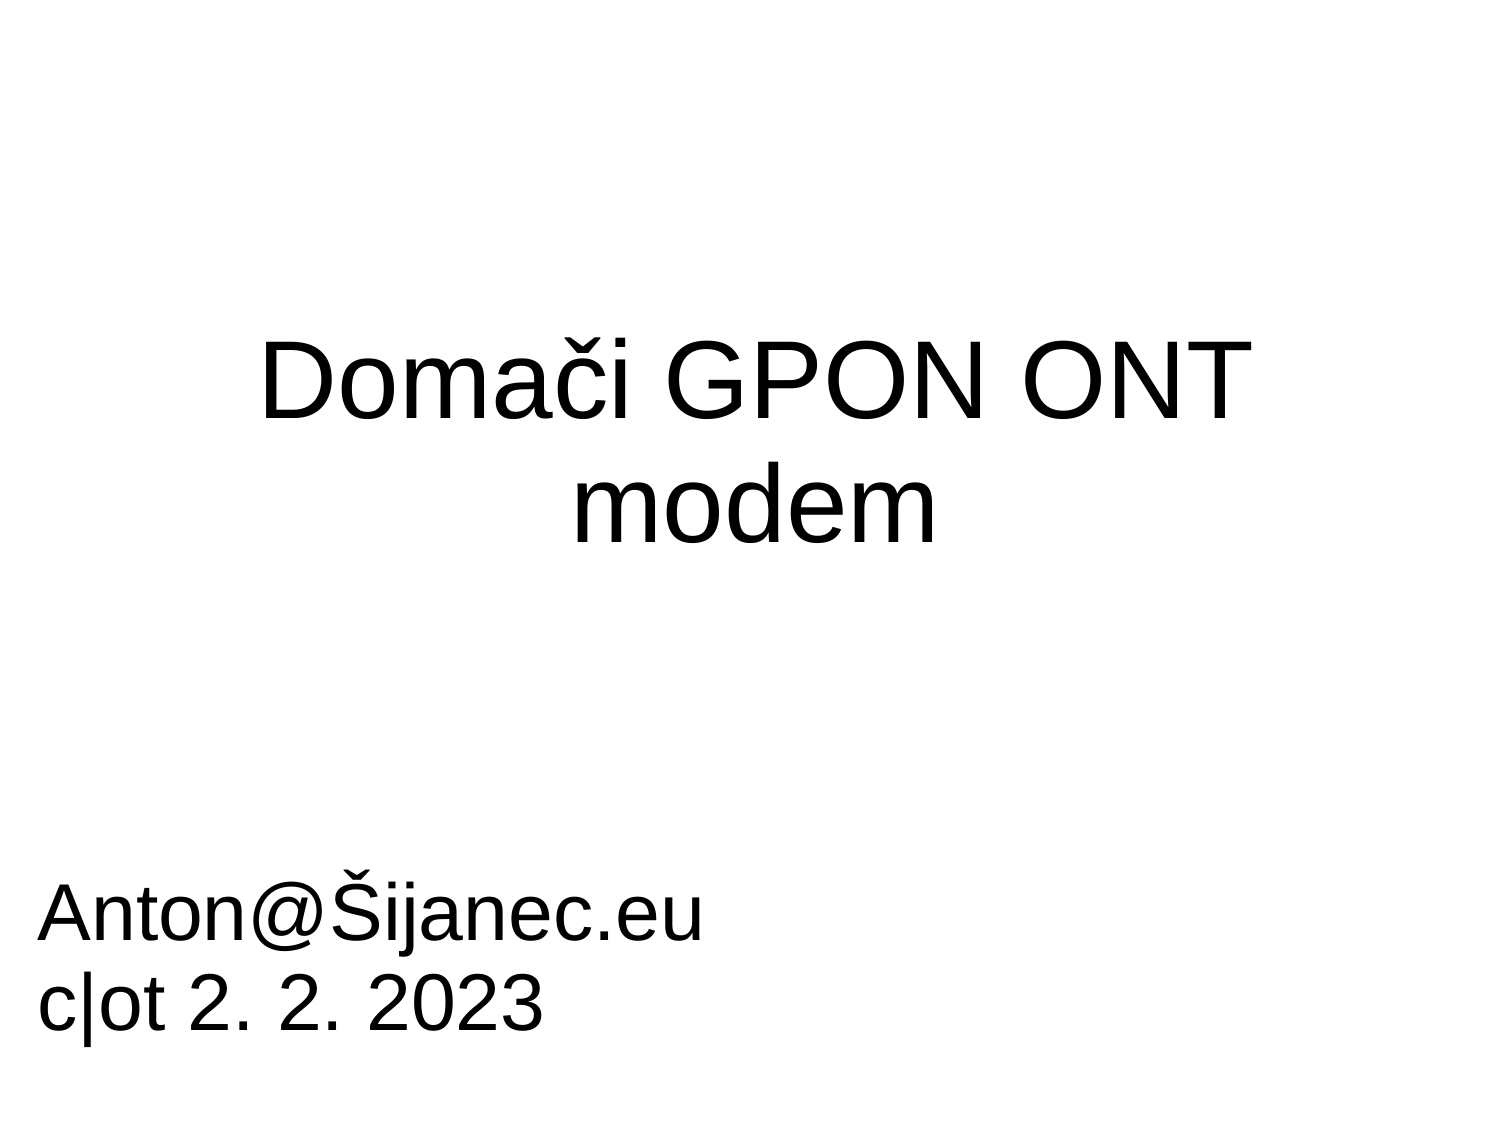

# Domači GPON ONT modem
Anton@Šijanec.eu
c|ot 2. 2. 2023